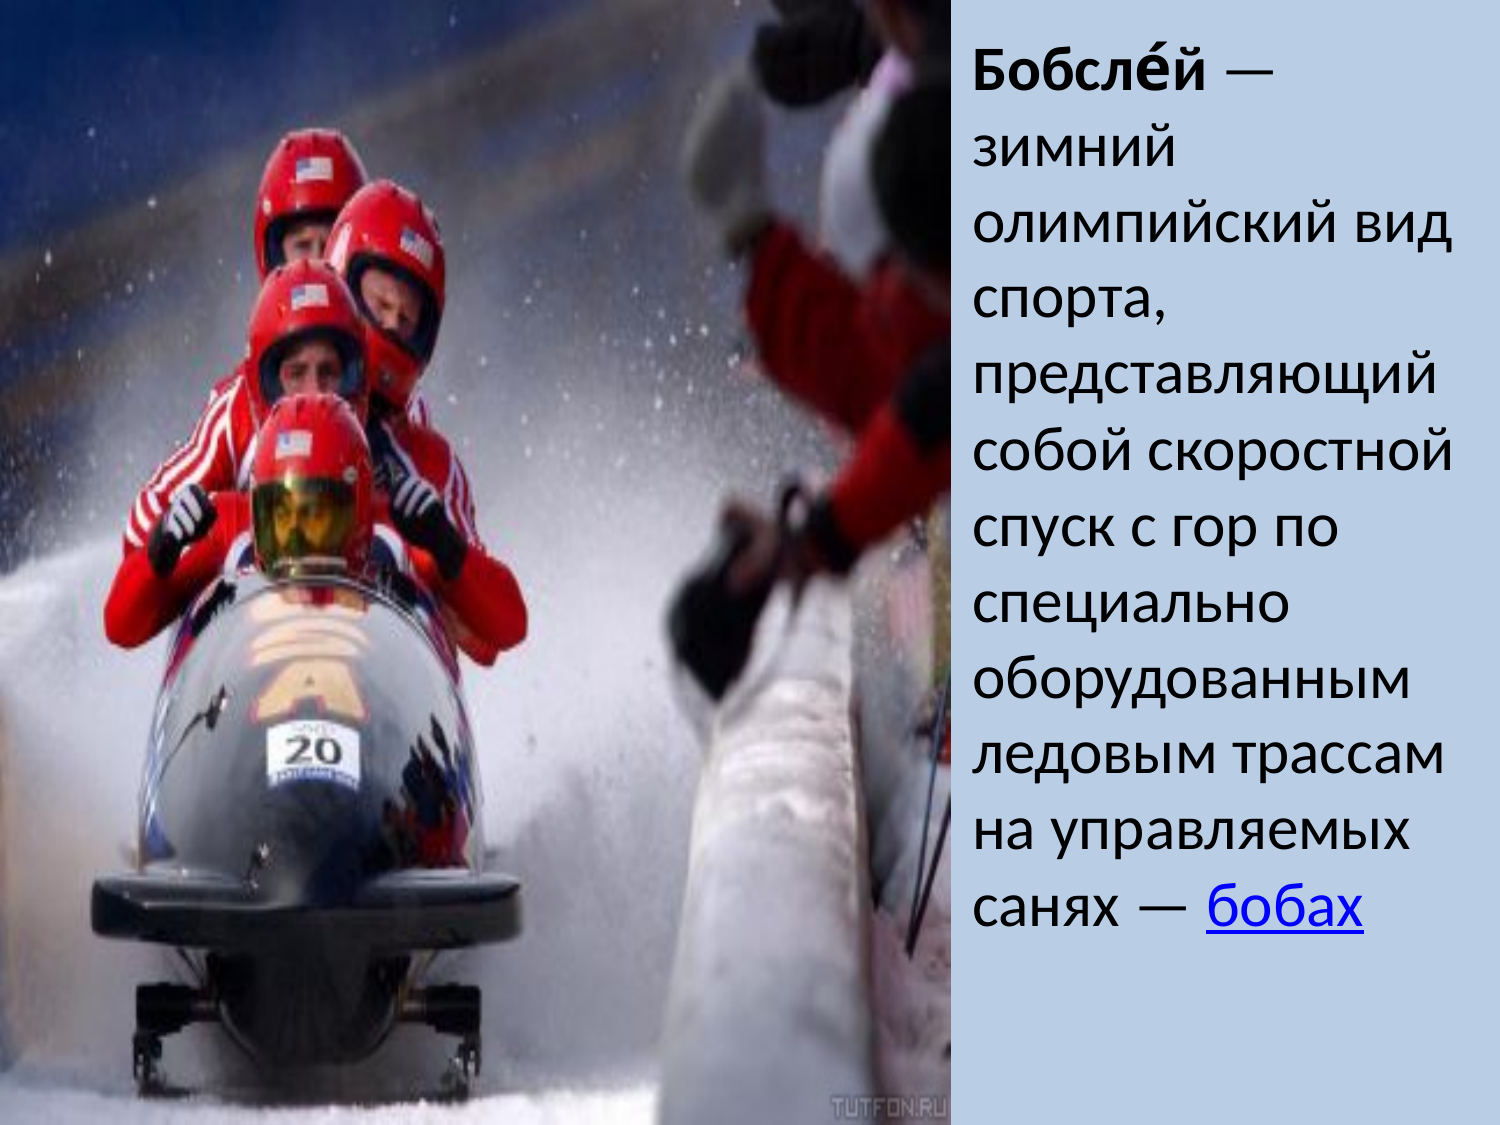

Бобсле́й — зимний олимпийский вид спорта, представляющий собой скоростной спуск с гор по специально оборудованным ледовым трассам на управляемых санях — бобах
#